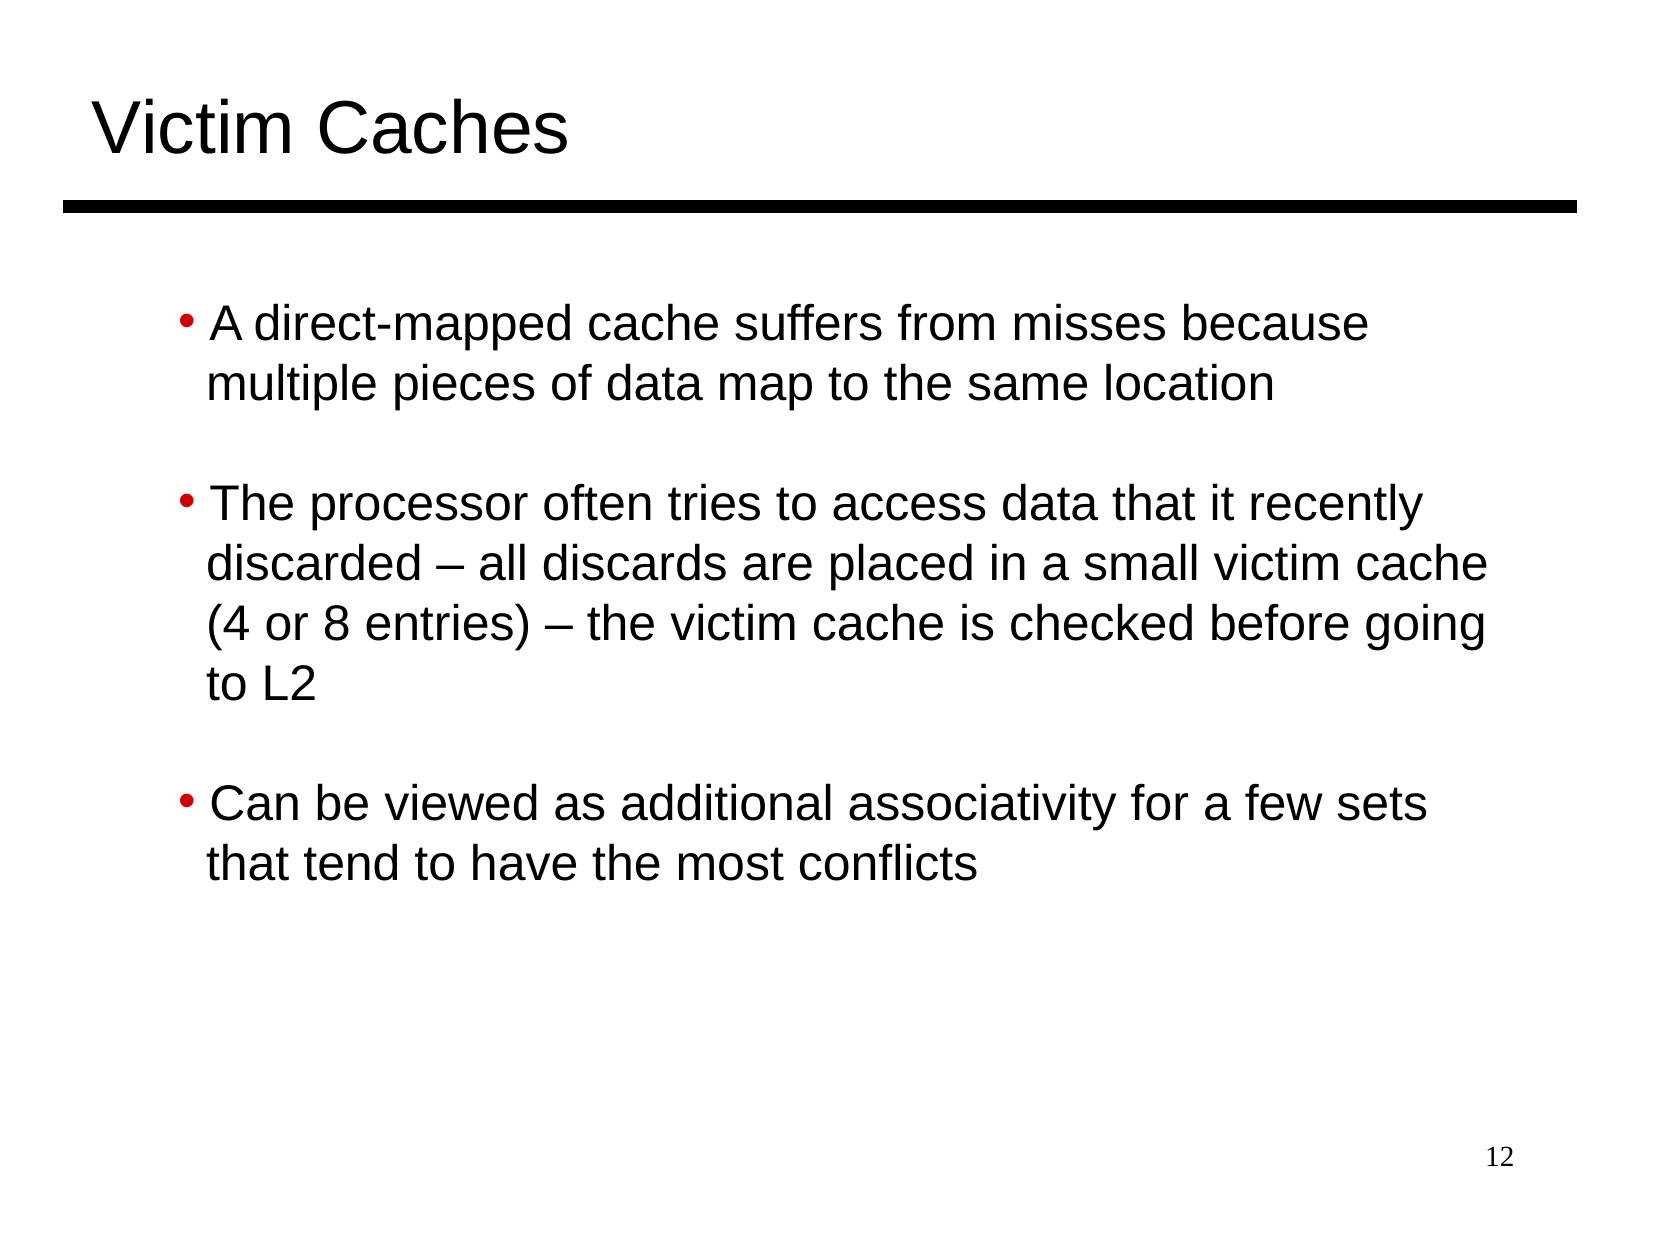

Victim Caches
 A direct-mapped cache suffers from misses because
 multiple pieces of data map to the same location
 The processor often tries to access data that it recently
 discarded – all discards are placed in a small victim cache
 (4 or 8 entries) – the victim cache is checked before going
 to L2
 Can be viewed as additional associativity for a few sets
 that tend to have the most conflicts